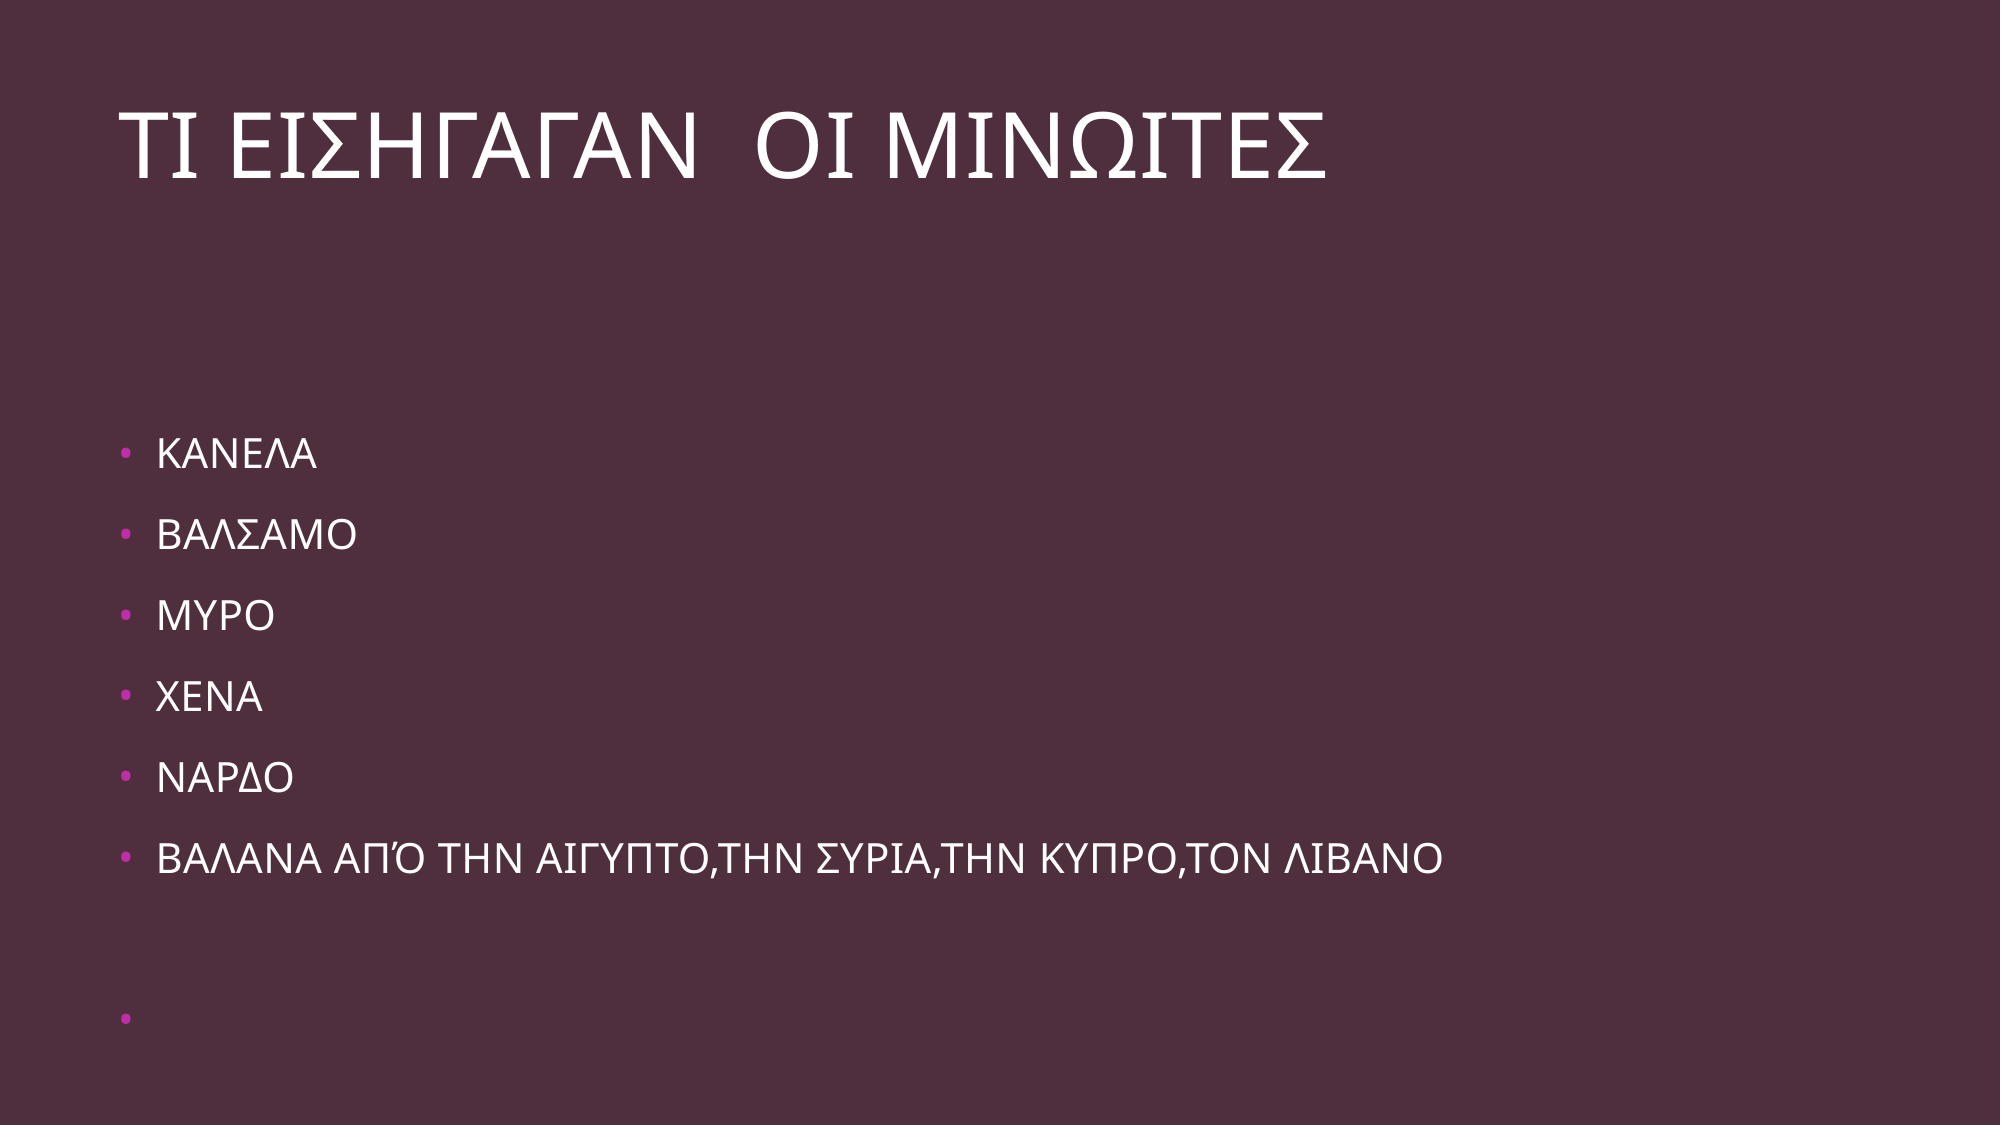

# ΤΙ ΕΙΣΗΓΑΓΑΝ ΟΙ ΜΙΝΩΙΤΕΣ
ΚΑΝΕΛΑ
ΒΑΛΣΑΜΟ
ΜΥΡΟ
ΧΕΝΑ
ΝΑΡΔΟ
ΒΑΛΑΝΑ ΑΠΌ ΤΗΝ ΑΙΓΥΠΤΟ,ΤΗΝ ΣΥΡΙΑ,ΤΗΝ ΚΥΠΡΟ,ΤΟΝ ΛΙΒΑΝΟ